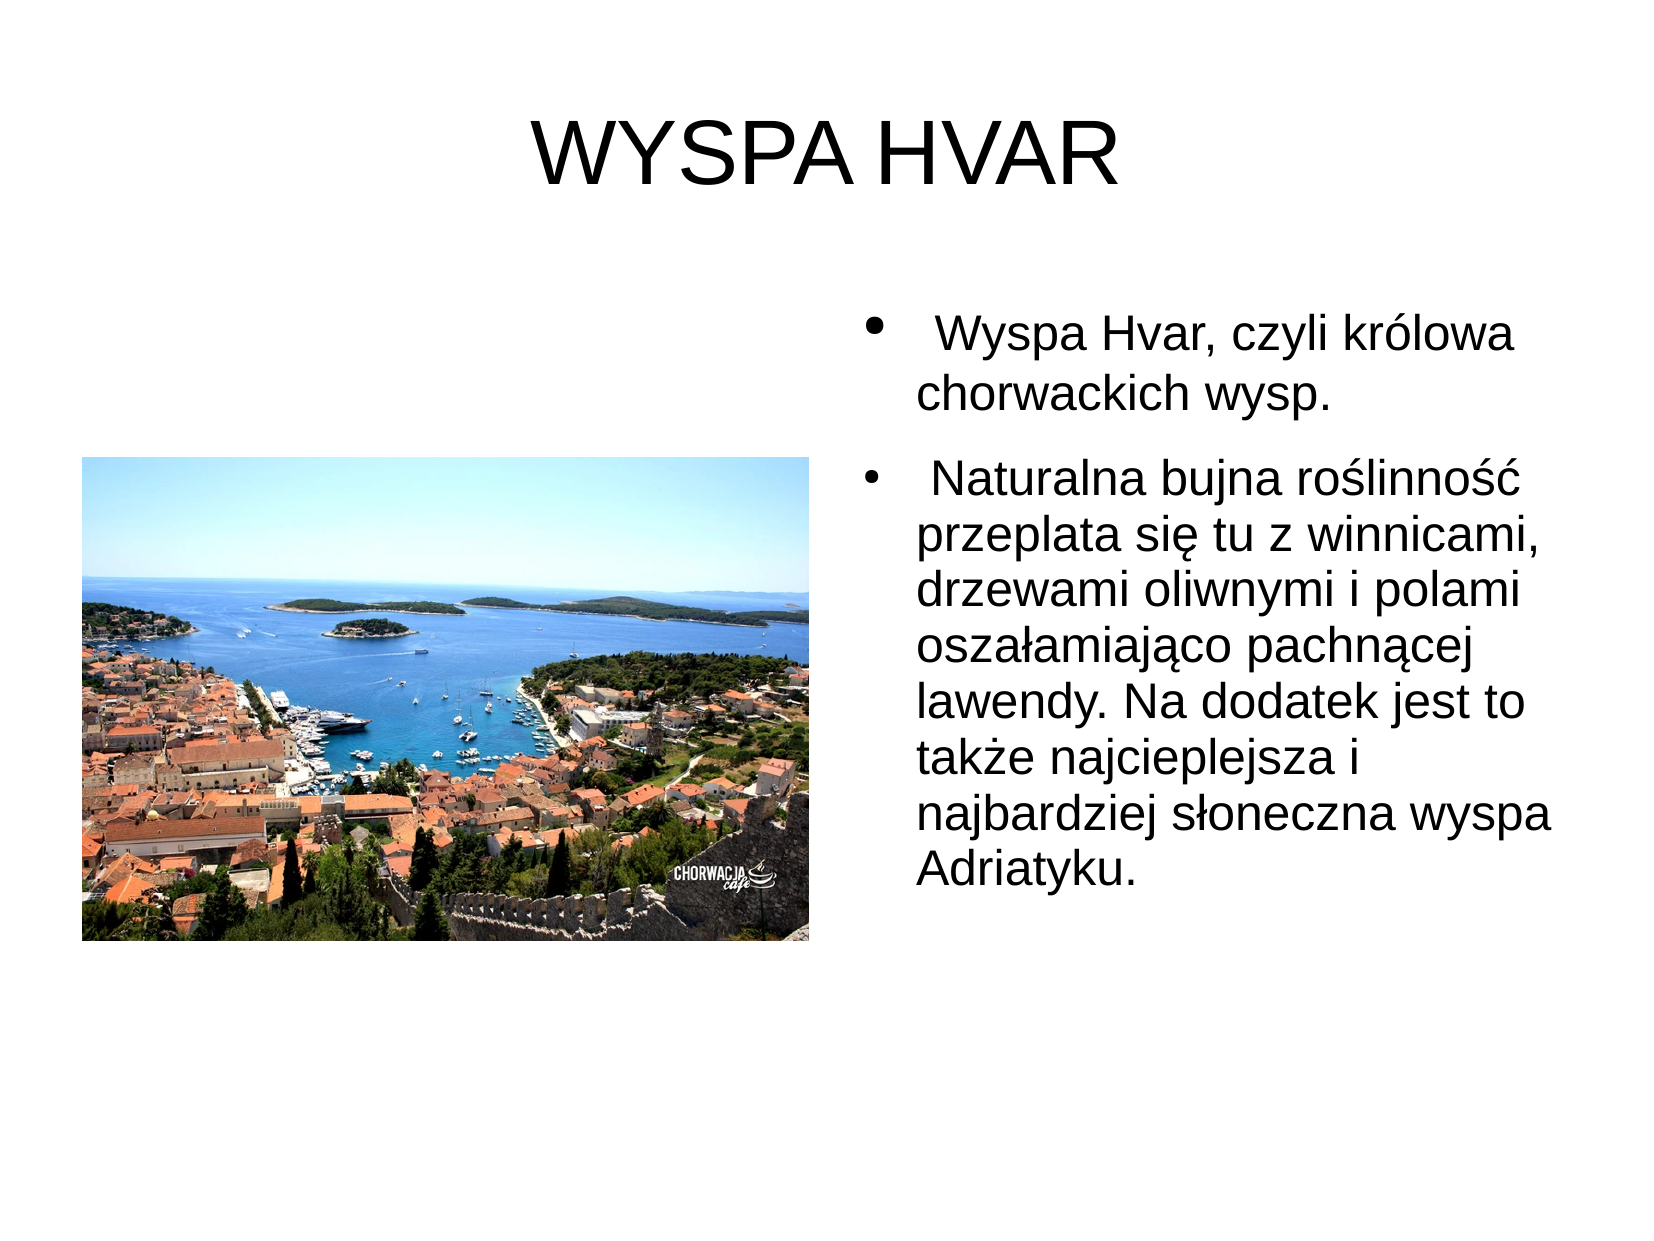

# WYSPA HVAR
 Wyspa Hvar, czyli królowa chorwackich wysp.
 Naturalna bujna roślinność przeplata się tu z winnicami, drzewami oliwnymi i polami oszałamiająco pachnącej lawendy. Na dodatek jest to także najcieplejsza i najbardziej słoneczna wyspa Adriatyku.